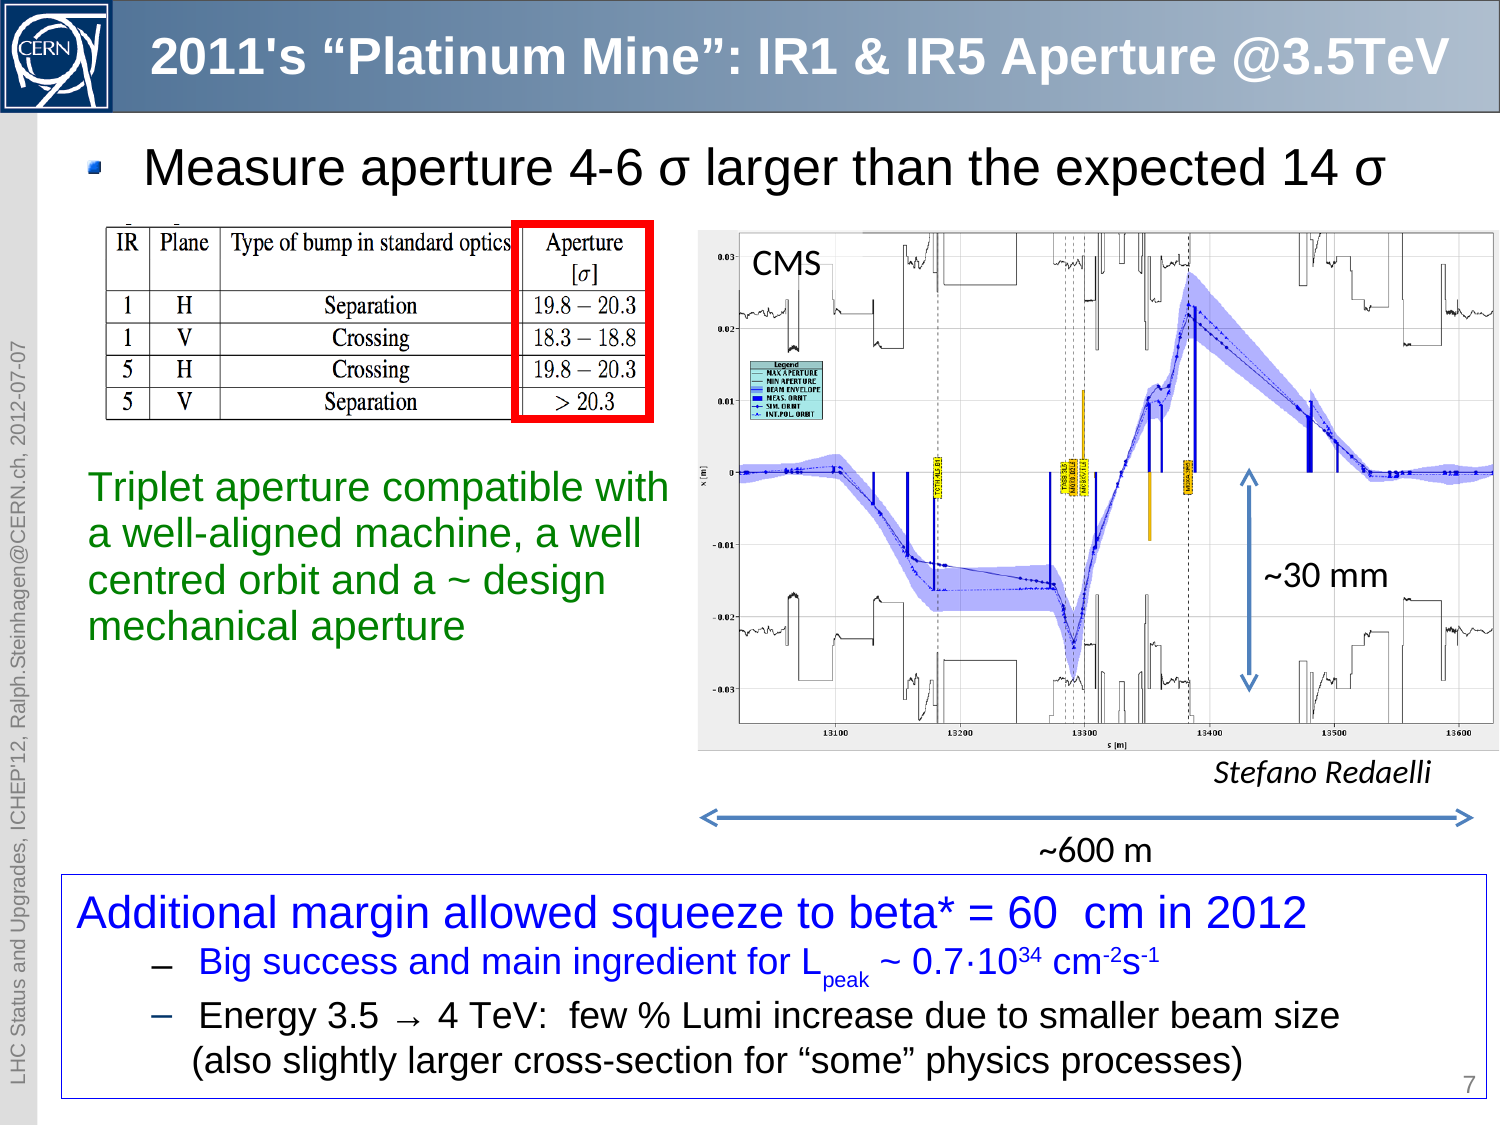

# 2011's “Platinum Mine”: IR1 & IR5 Aperture @3.5TeV
Measure aperture 4-6 σ larger than the expected 14 σ
Triplet aperture compatible with 					 a well-aligned machine, a well 					centred orbit and a ~ design 						mechanical aperture
CMS
~30 mm
Stefano Redaelli
~600 m
Additional margin allowed squeeze to beta* = 60 cm in 2012
Big success and main ingredient for Lpeak ~ 0.7·1034 cm-2s-1
Energy 3.5 → 4 TeV: few % Lumi increase due to smaller beam size
 	 (also slightly larger cross-section for “some” physics processes)